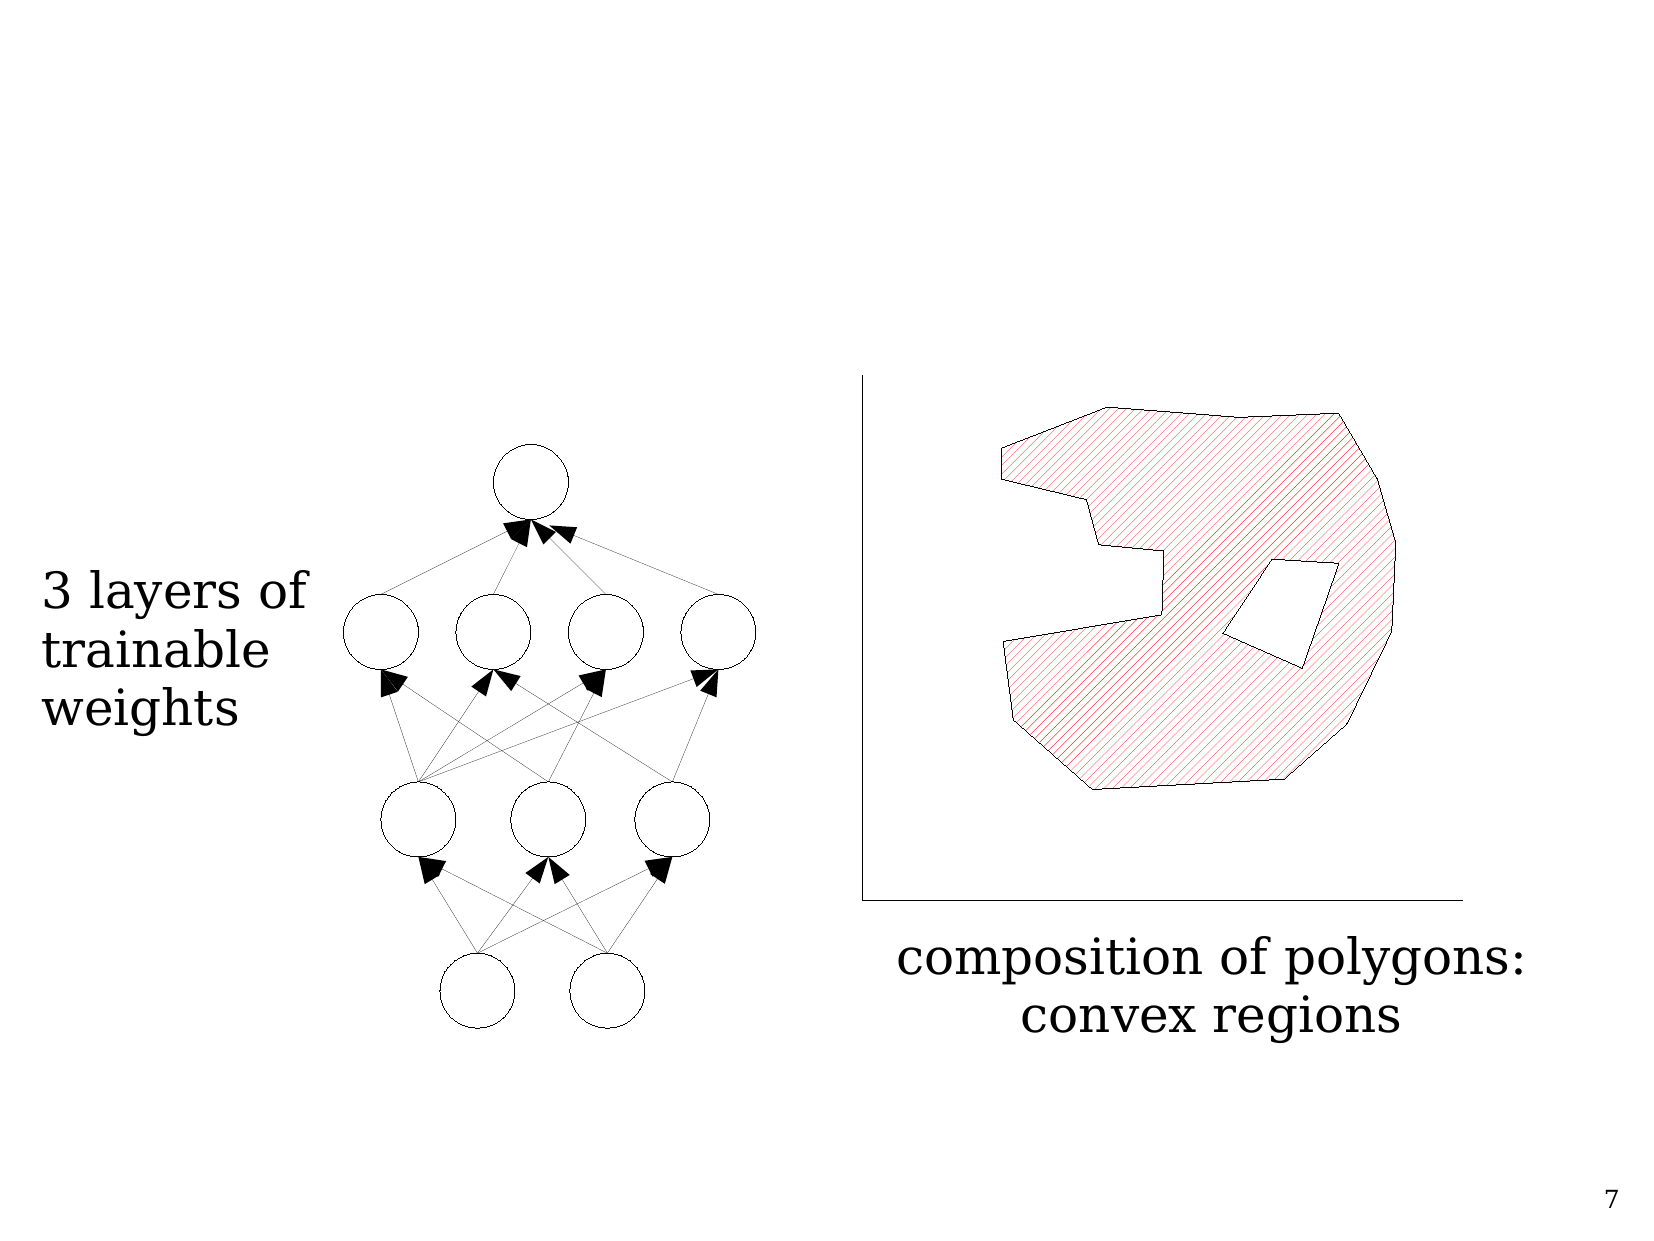

3 layers of
trainable weights
composition of polygons:
convex regions